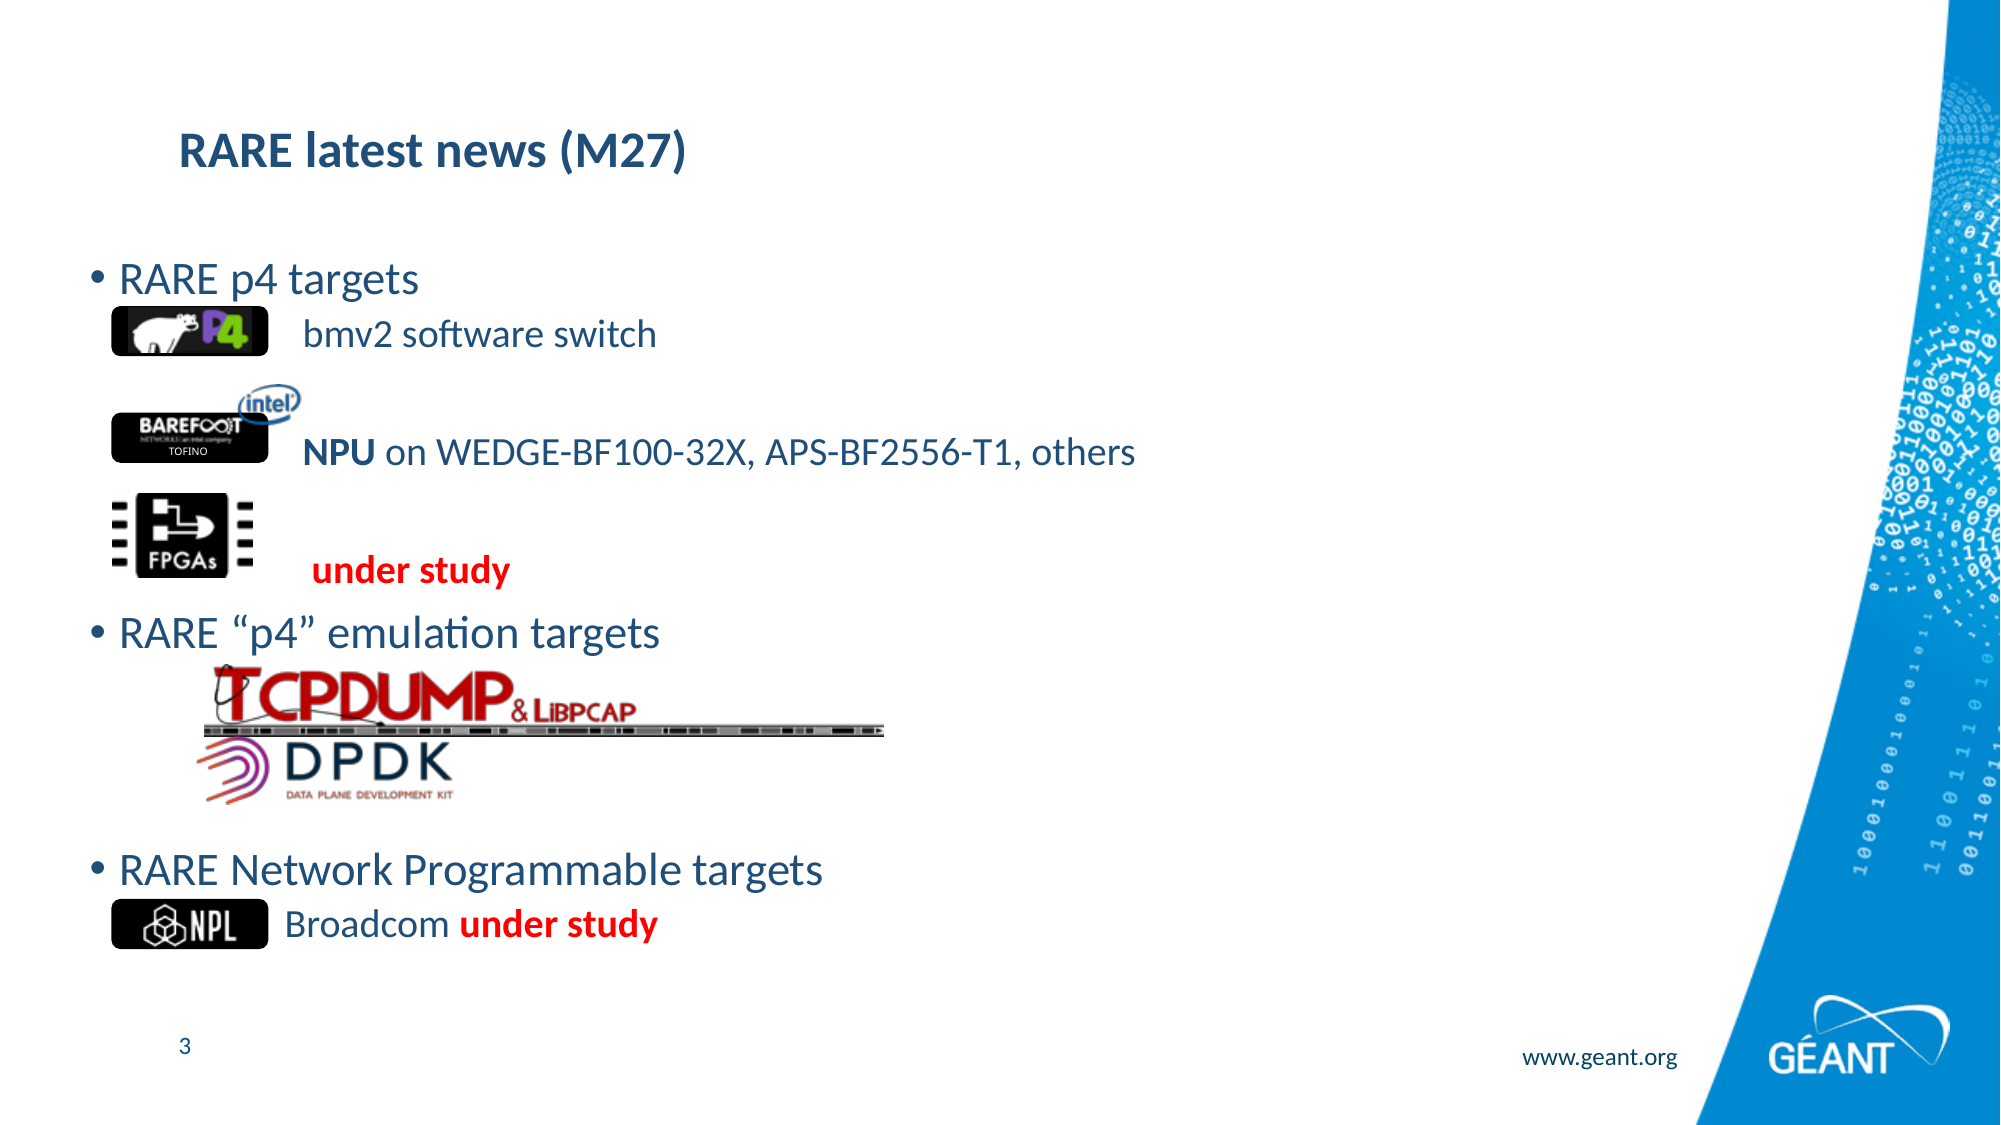

# RARE latest news (M27)
RARE p4 targets
 bmv2 software switch
 NPU on WEDGE-BF100-32X, APS-BF2556-T1, others
 under study
RARE “p4” emulation targets
RARE Network Programmable targets
 Broadcom under study
TOFINO